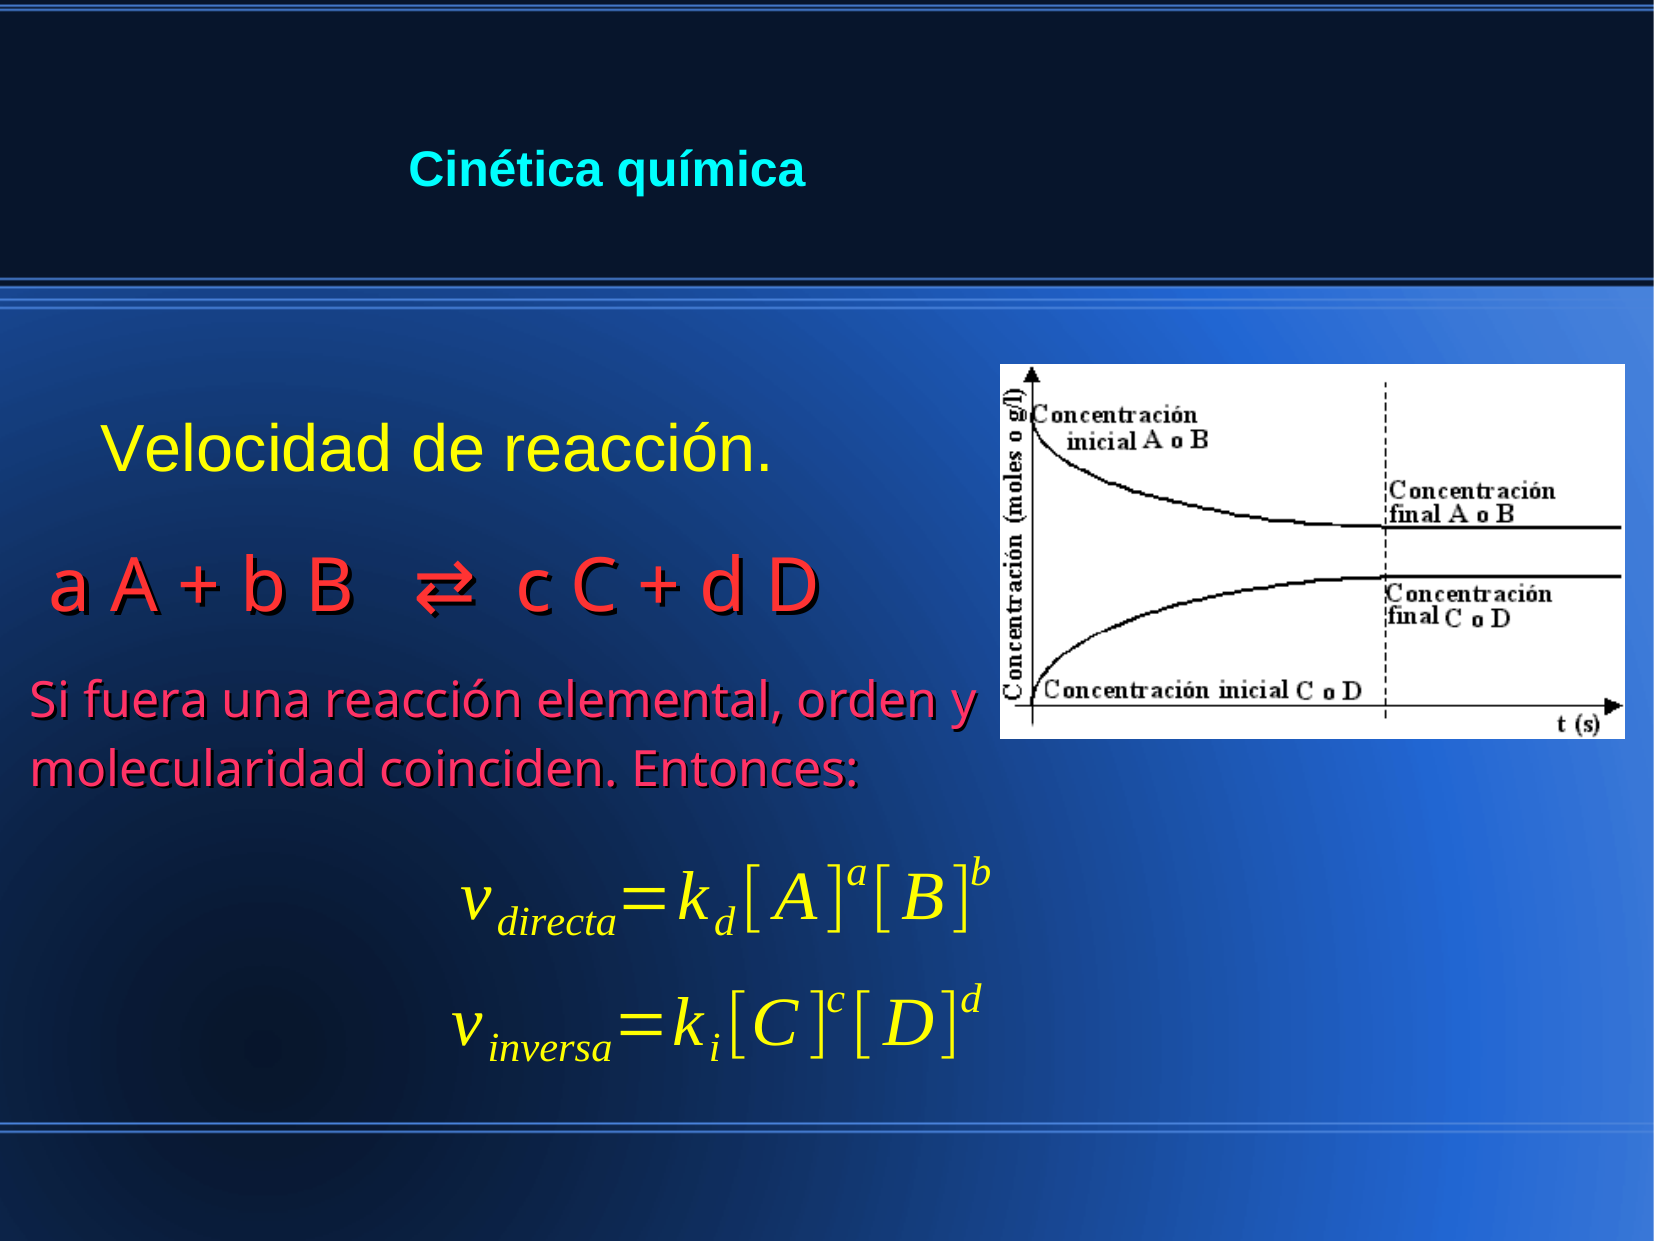

# Cinética química
Velocidad de reacción.
 a A + b B ⇄ c C + d D
Si fuera una reacción elemental, orden y molecularidad coinciden. Entonces: